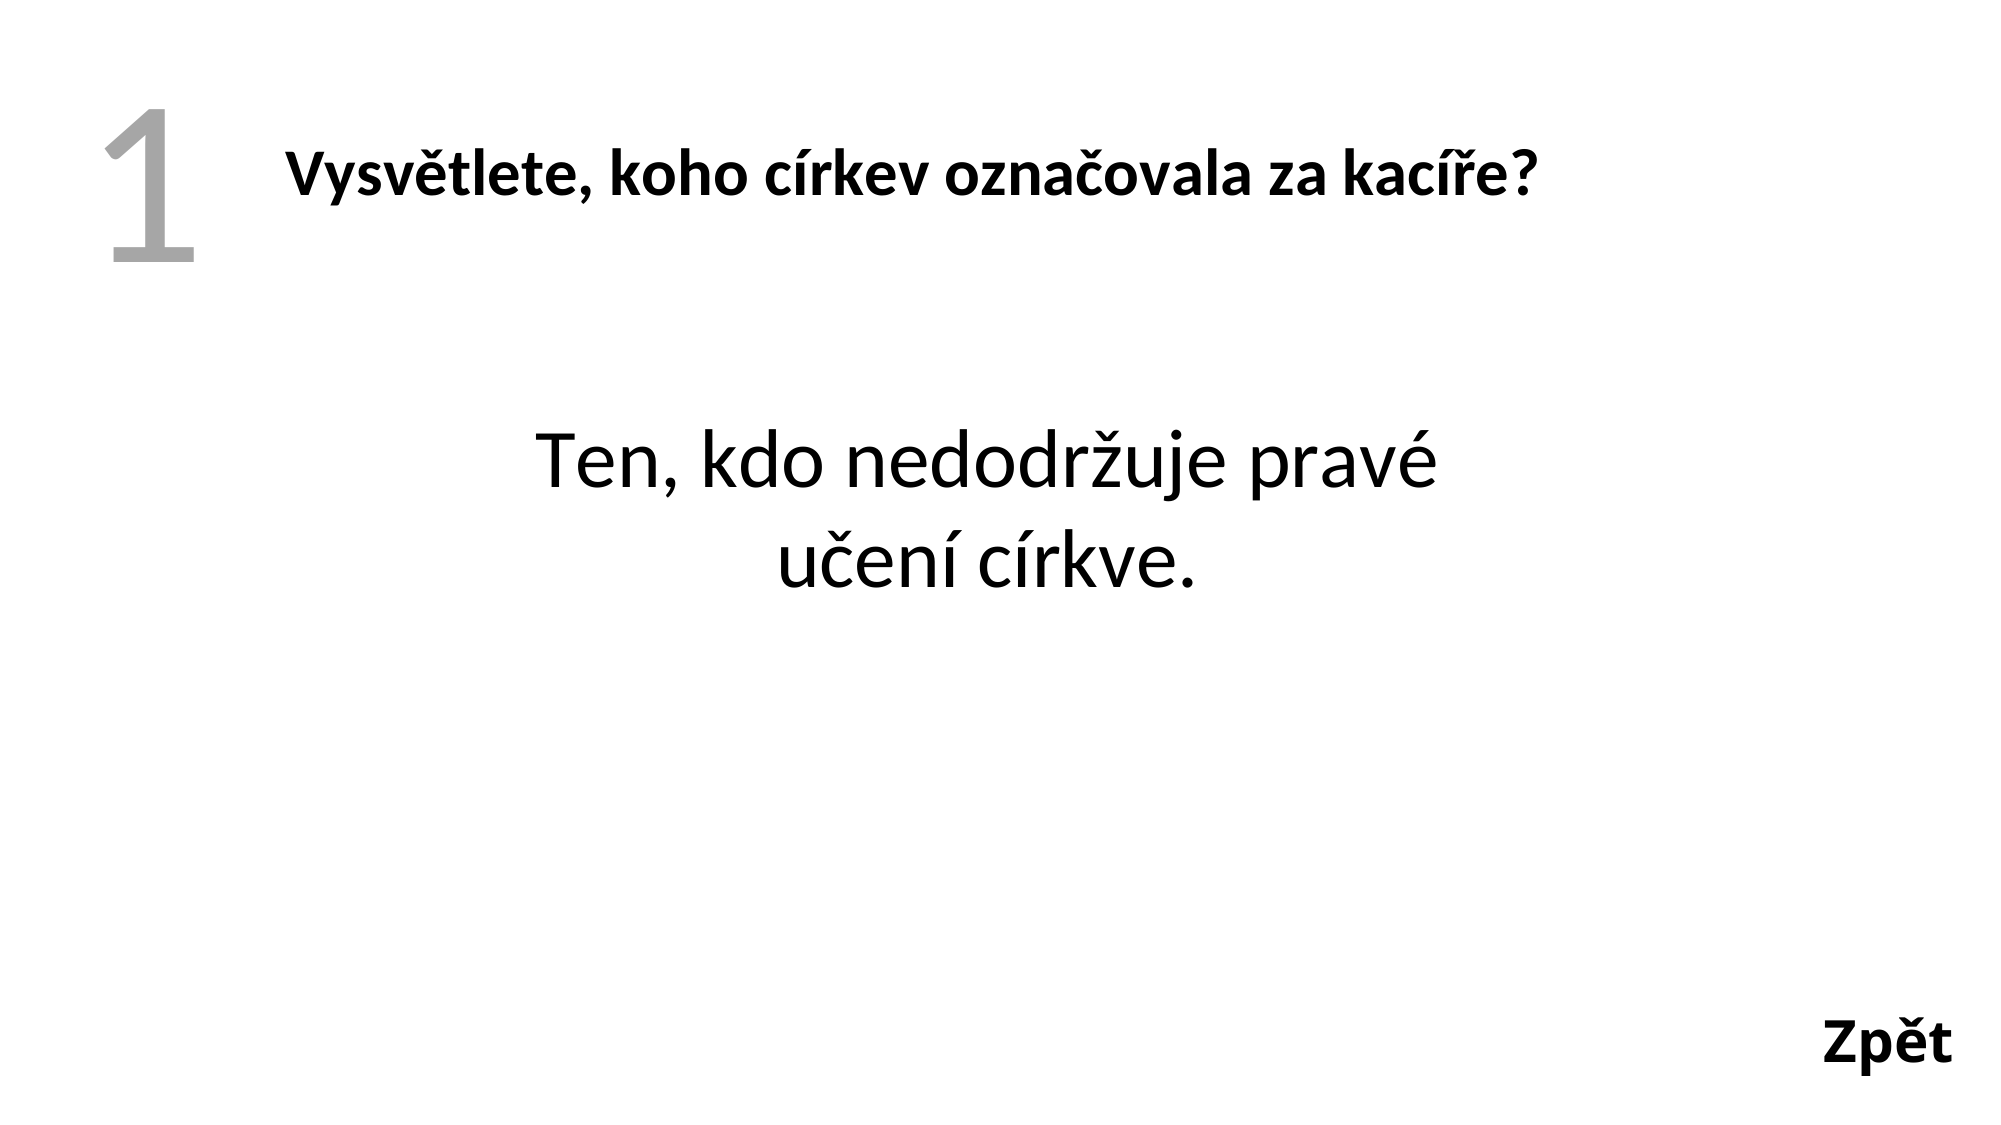

1
 Vysvětlete, koho církev označovala za kacíře?
Ten, kdo nedodržuje pravé učení církve.
Zpět